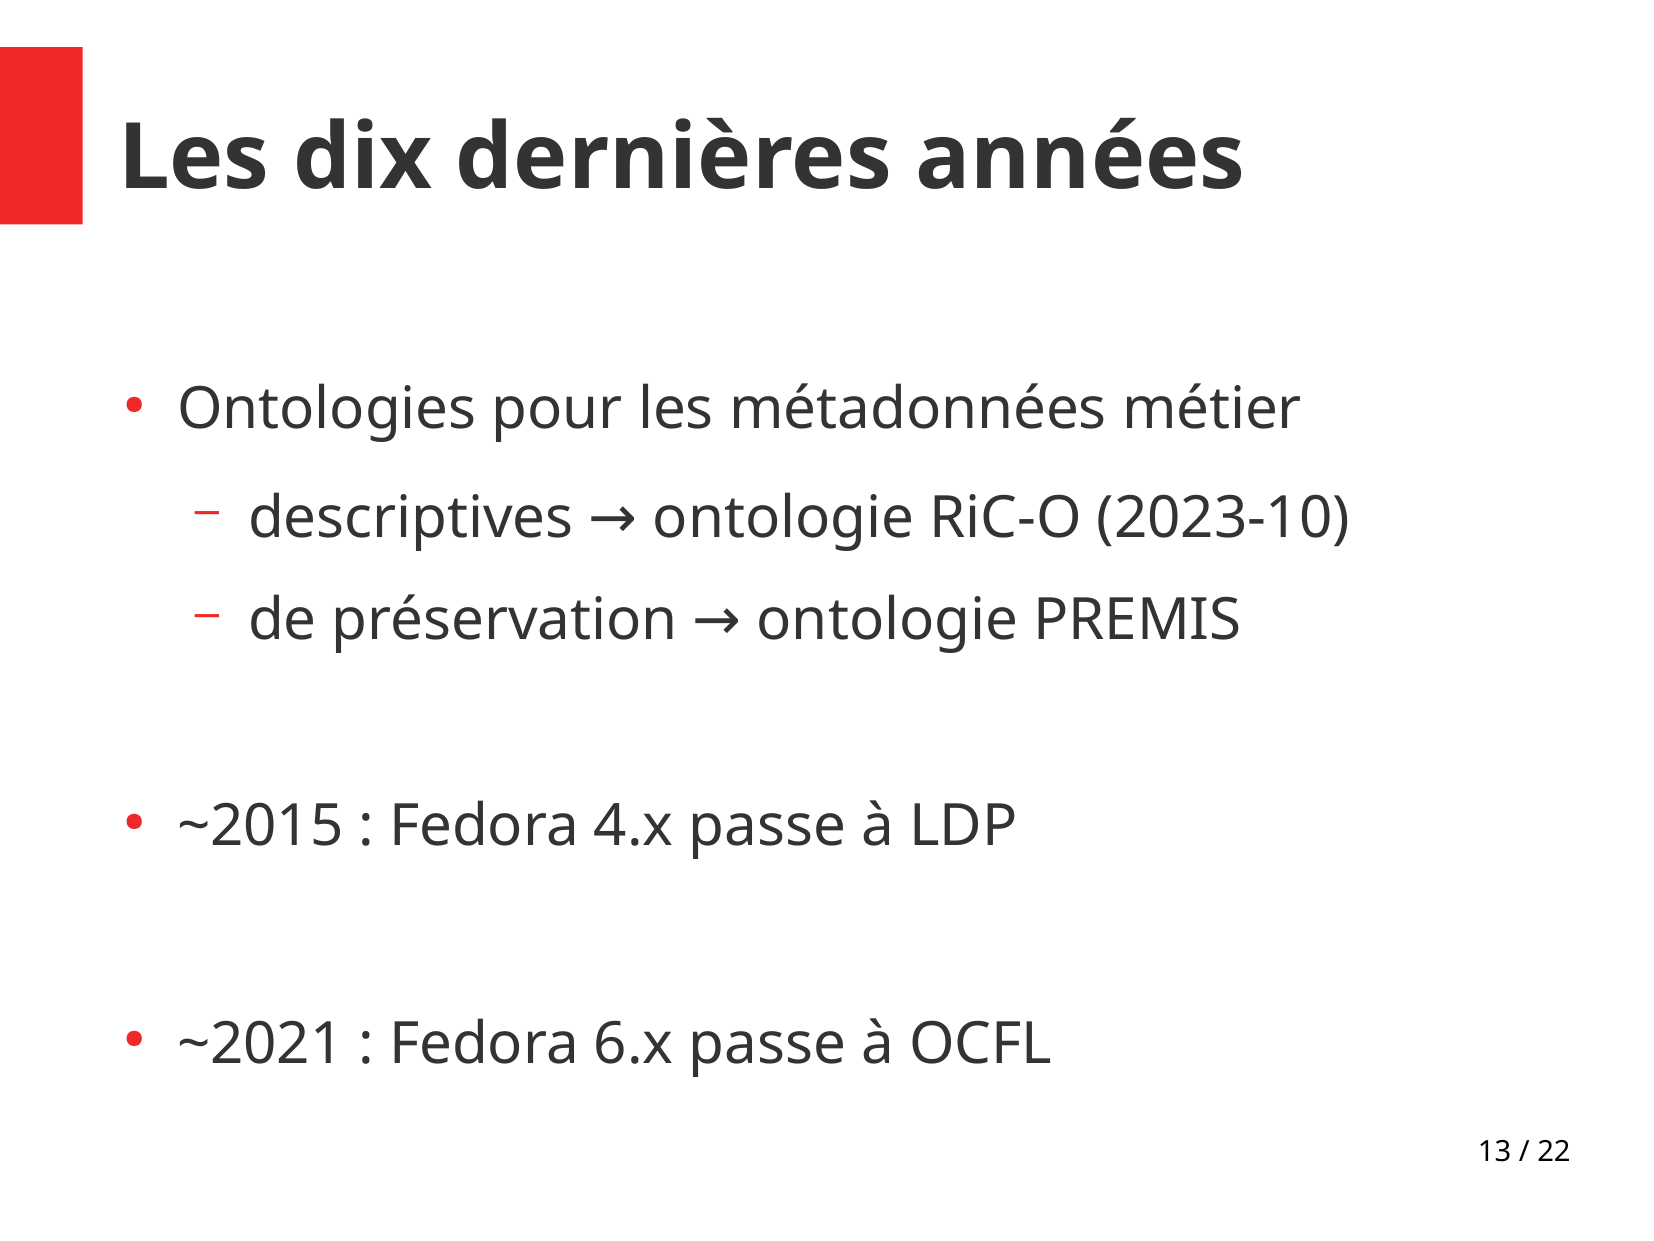

# Les dix dernières années
Ontologies pour les métadonnées métier
descriptives → ontologie RiC-O (2023-10)
de préservation → ontologie PREMIS
~2015 : Fedora 4.x passe à LDP
~2021 : Fedora 6.x passe à OCFL
13